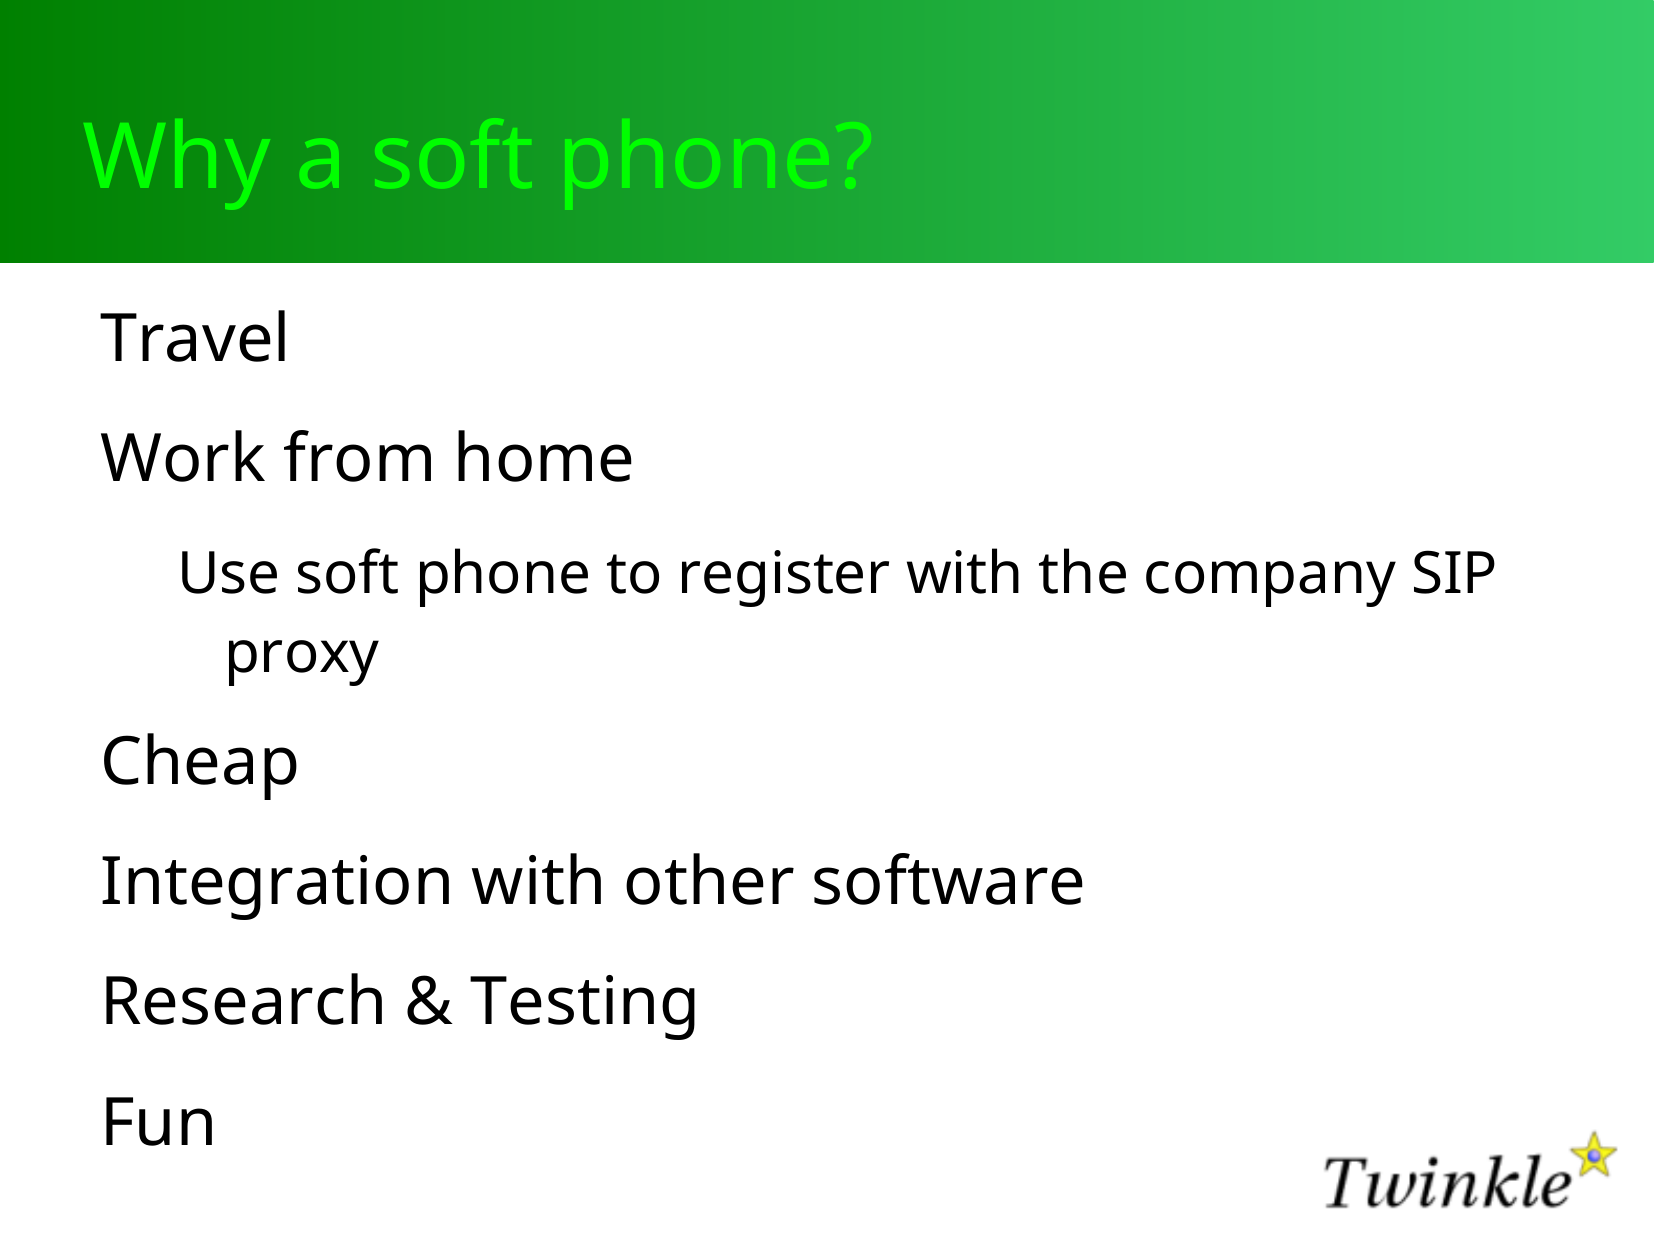

# Why a soft phone?
Travel
Work from home
Use soft phone to register with the company SIP proxy
Cheap
Integration with other software
Research & Testing
Fun